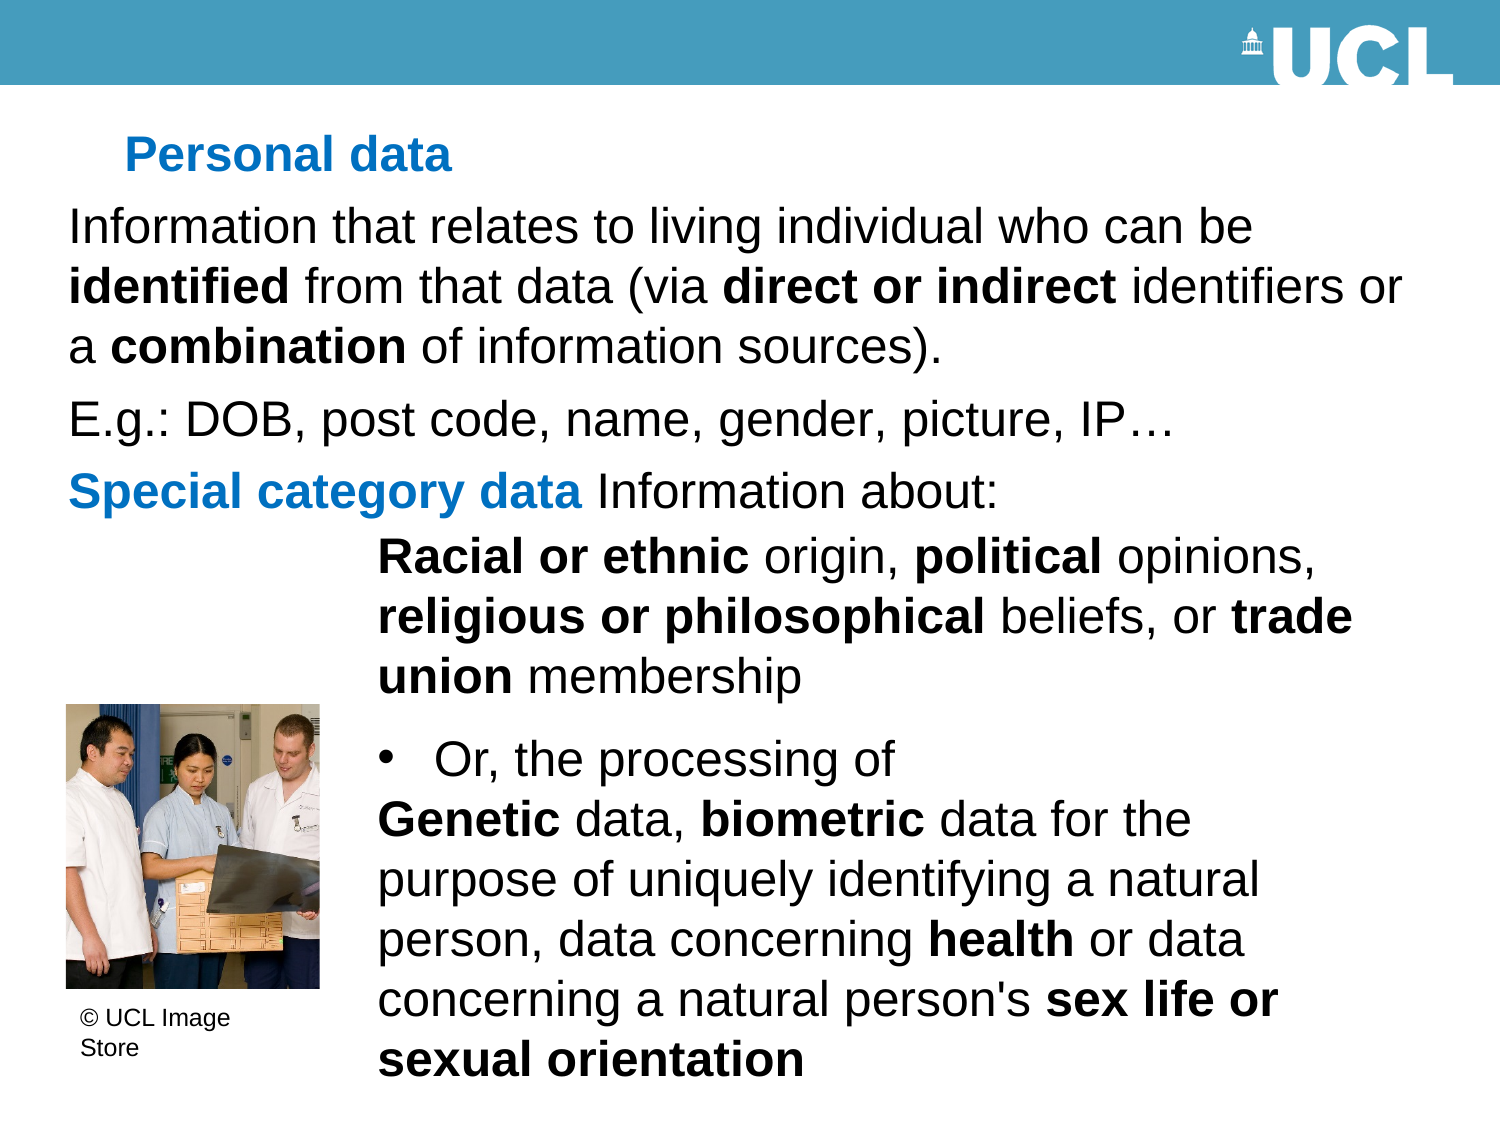

# Personal data
Information that relates to living individual who can be identified from that data (via direct or indirect identifiers or a combination of information sources).
E.g.: DOB, post code, name, gender, picture, IP…
Special category data Information about:
Racial or ethnic origin, political opinions, religious or philosophical beliefs, or trade union membership
Or, the processing of
Genetic data, biometric data for the purpose of uniquely identifying a natural person, data concerning health or data concerning a natural person's sex life or sexual orientation
© UCL Image Store